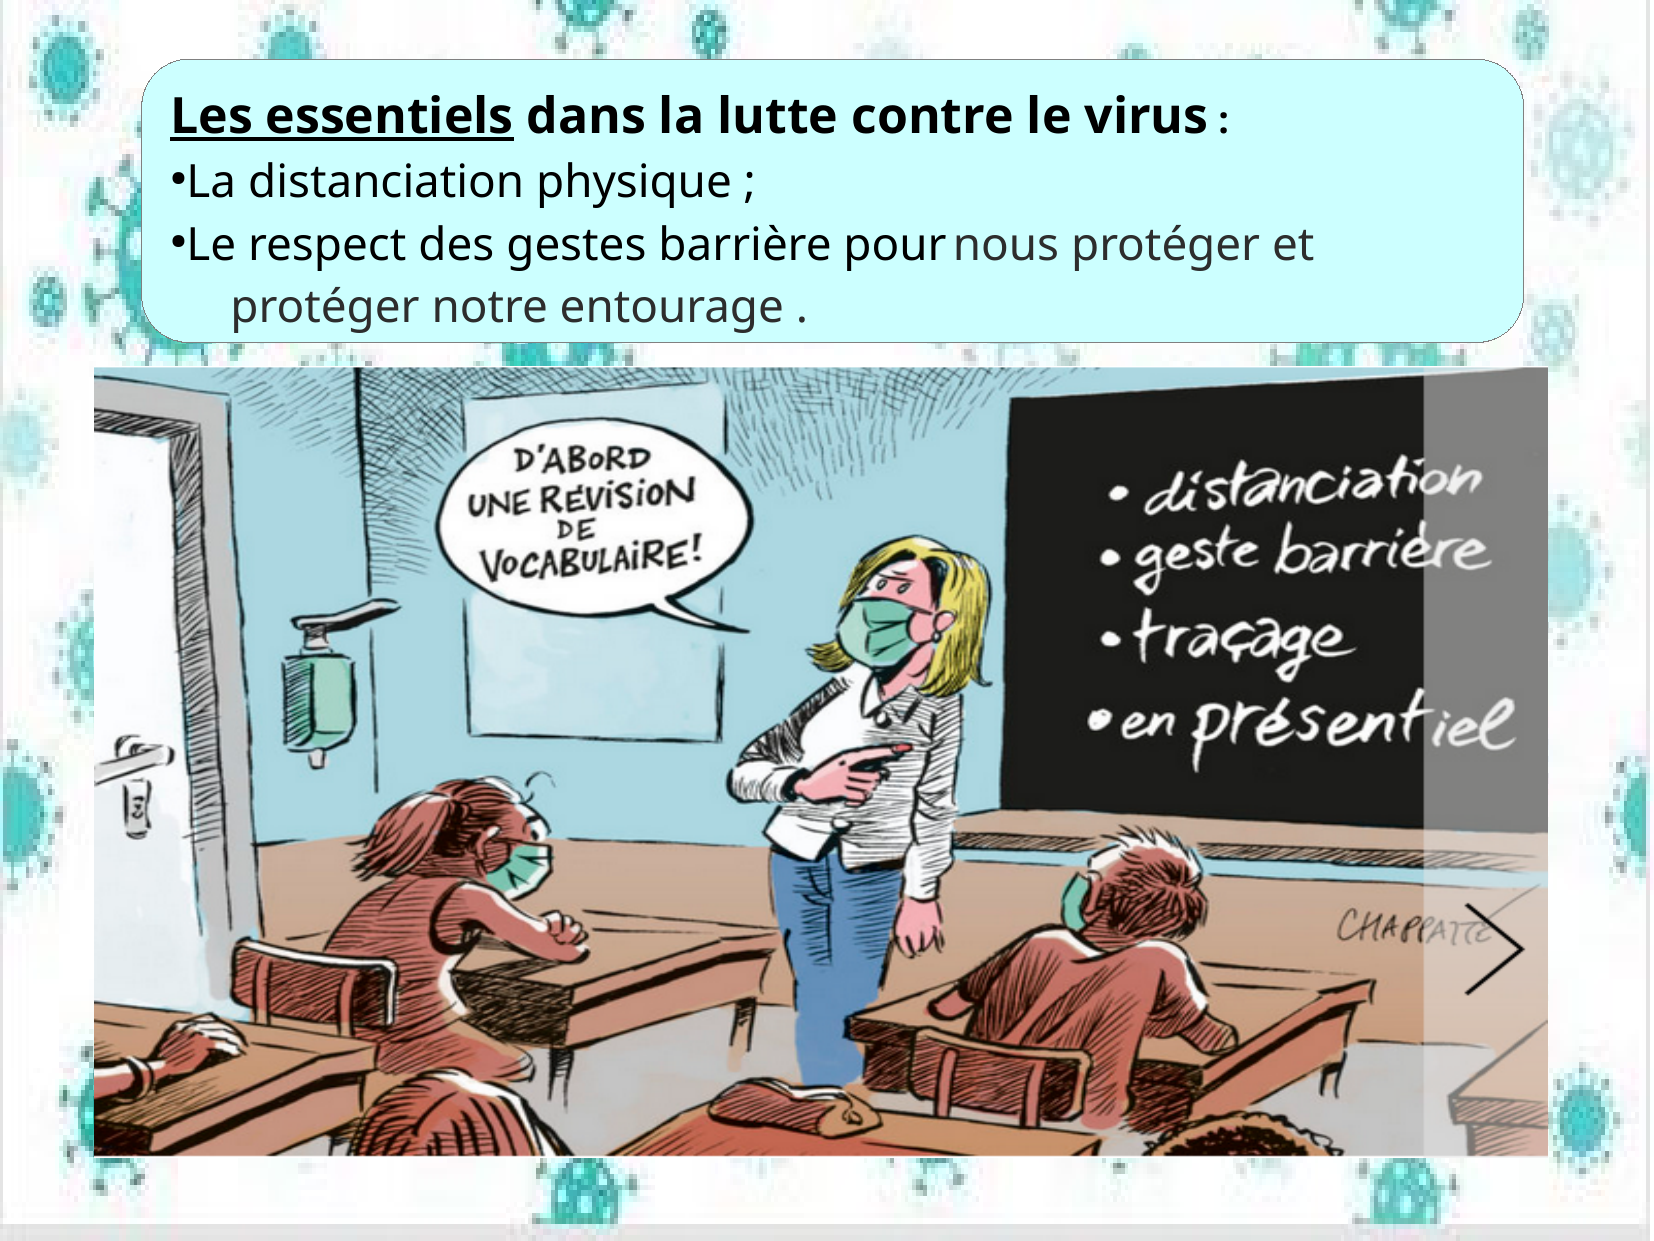

Les essentiels dans la lutte contre le virus :
La distanciation physique ;
Le respect des gestes barrière pour nous protéger et
 protéger notre entourage .